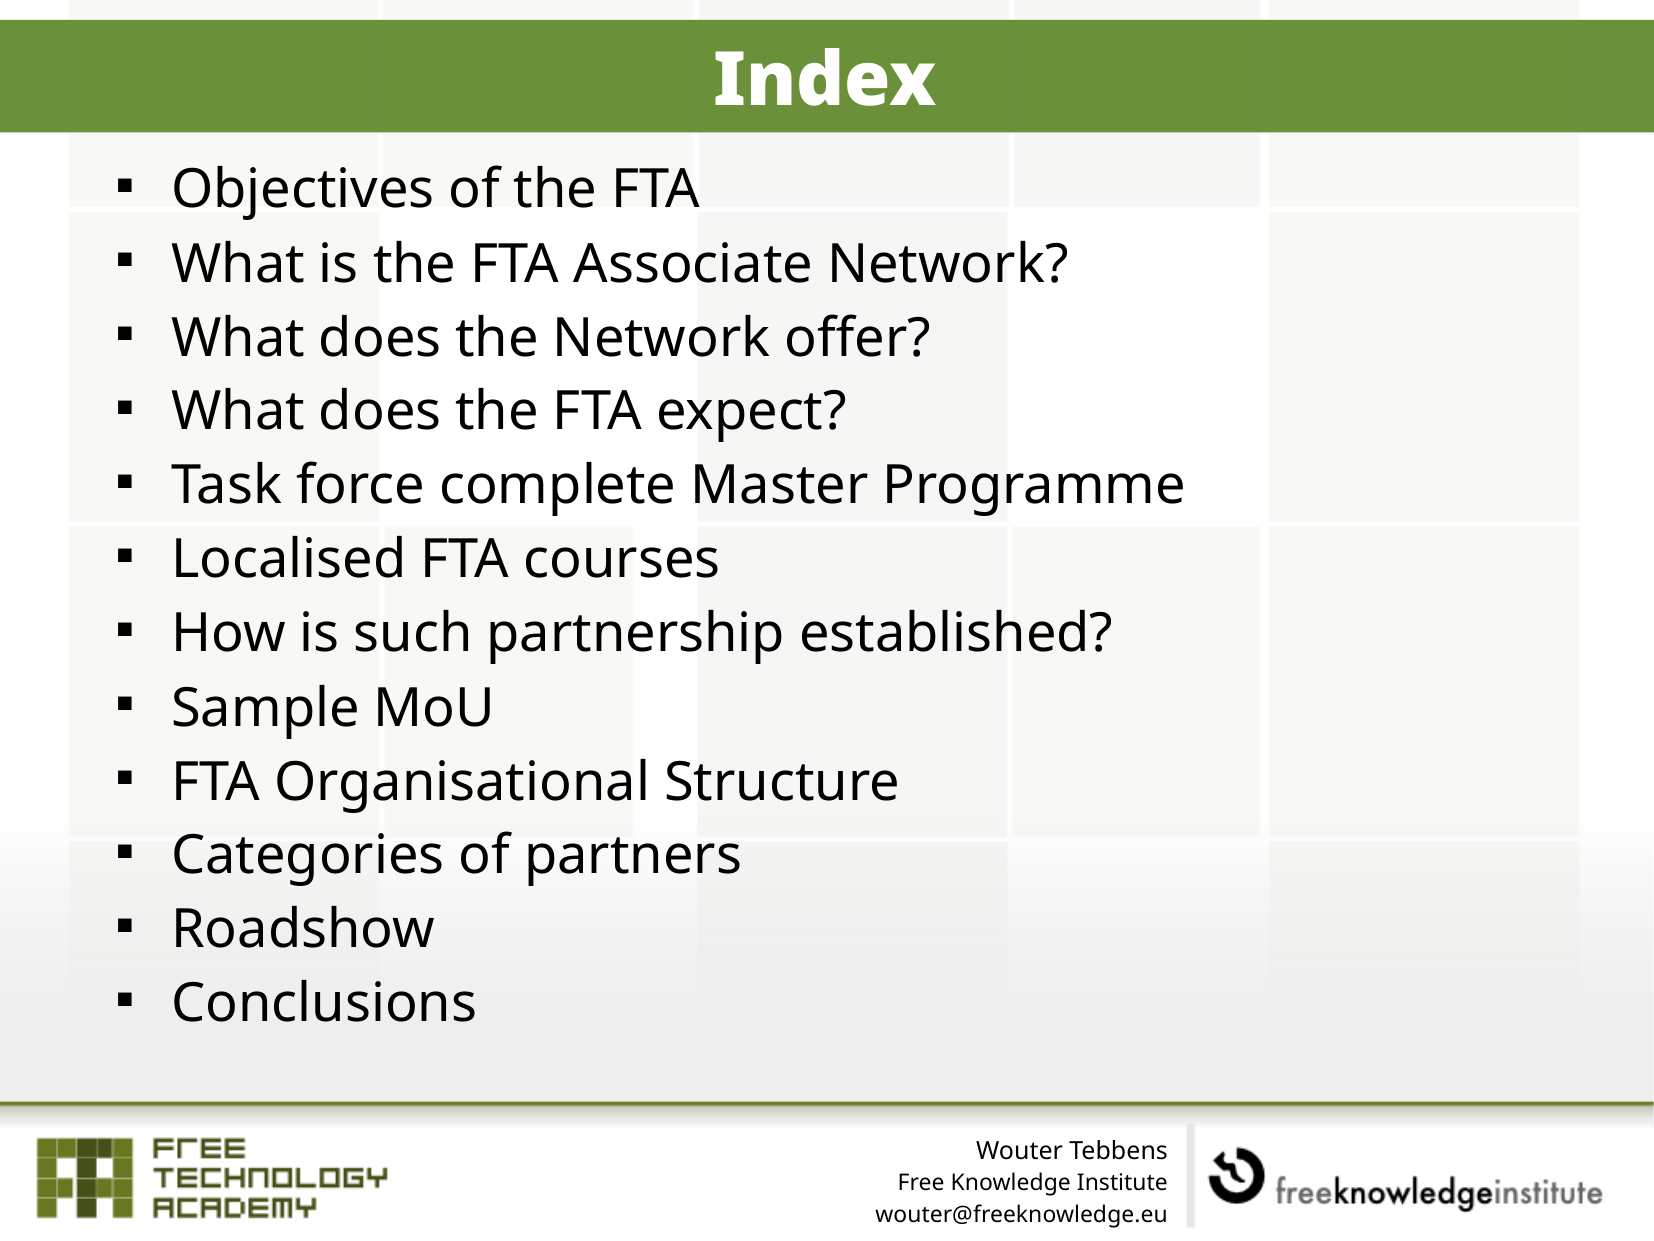

# Index
Objectives of the FTA
What is the FTA Associate Network?
What does the Network offer?
What does the FTA expect?
Task force complete Master Programme
Localised FTA courses
How is such partnership established?
Sample MoU
FTA Organisational Structure
Categories of partners
Roadshow
Conclusions